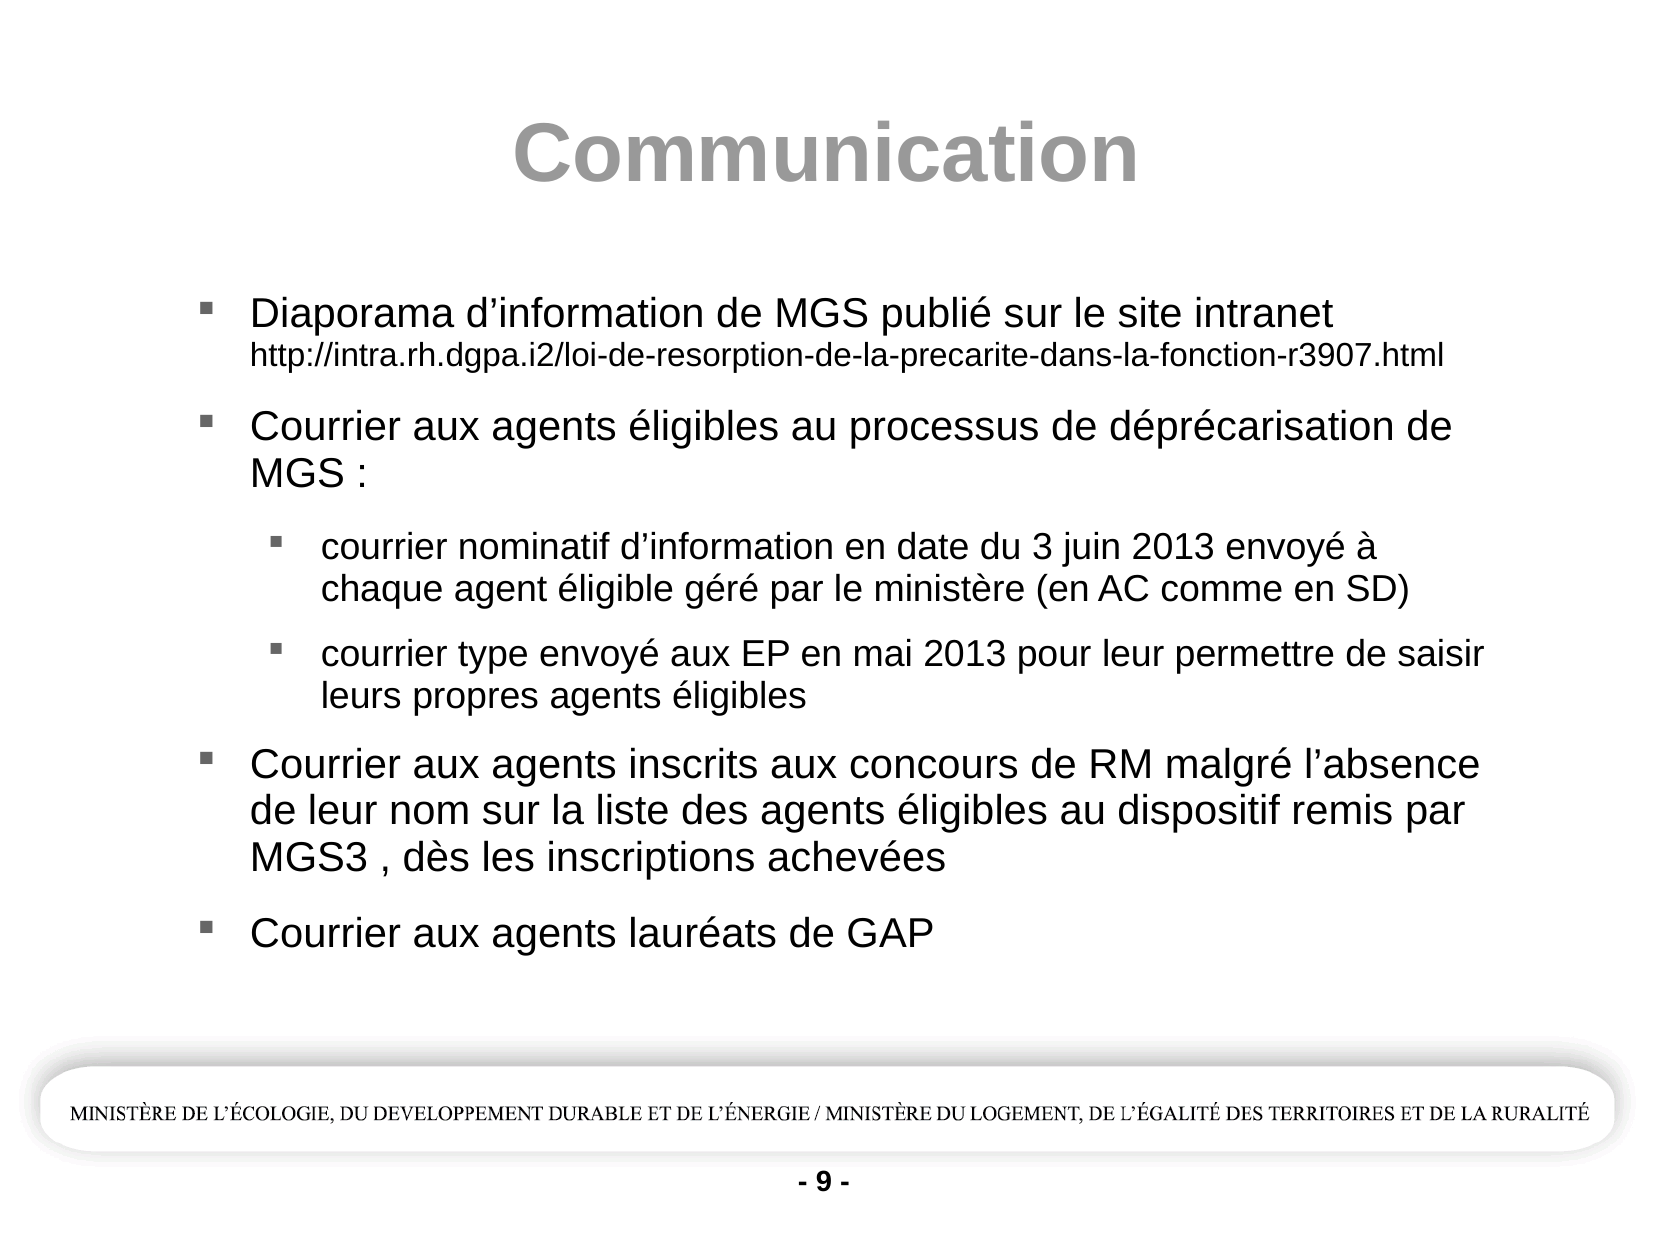

# Communication
Diaporama d’information de MGS publié sur le site intranet http://intra.rh.dgpa.i2/loi-de-resorption-de-la-precarite-dans-la-fonction-r3907.html
Courrier aux agents éligibles au processus de déprécarisation de MGS :
courrier nominatif d’information en date du 3 juin 2013 envoyé à chaque agent éligible géré par le ministère (en AC comme en SD)
courrier type envoyé aux EP en mai 2013 pour leur permettre de saisir leurs propres agents éligibles
Courrier aux agents inscrits aux concours de RM malgré l’absence de leur nom sur la liste des agents éligibles au dispositif remis par MGS3 , dès les inscriptions achevées
Courrier aux agents lauréats de GAP